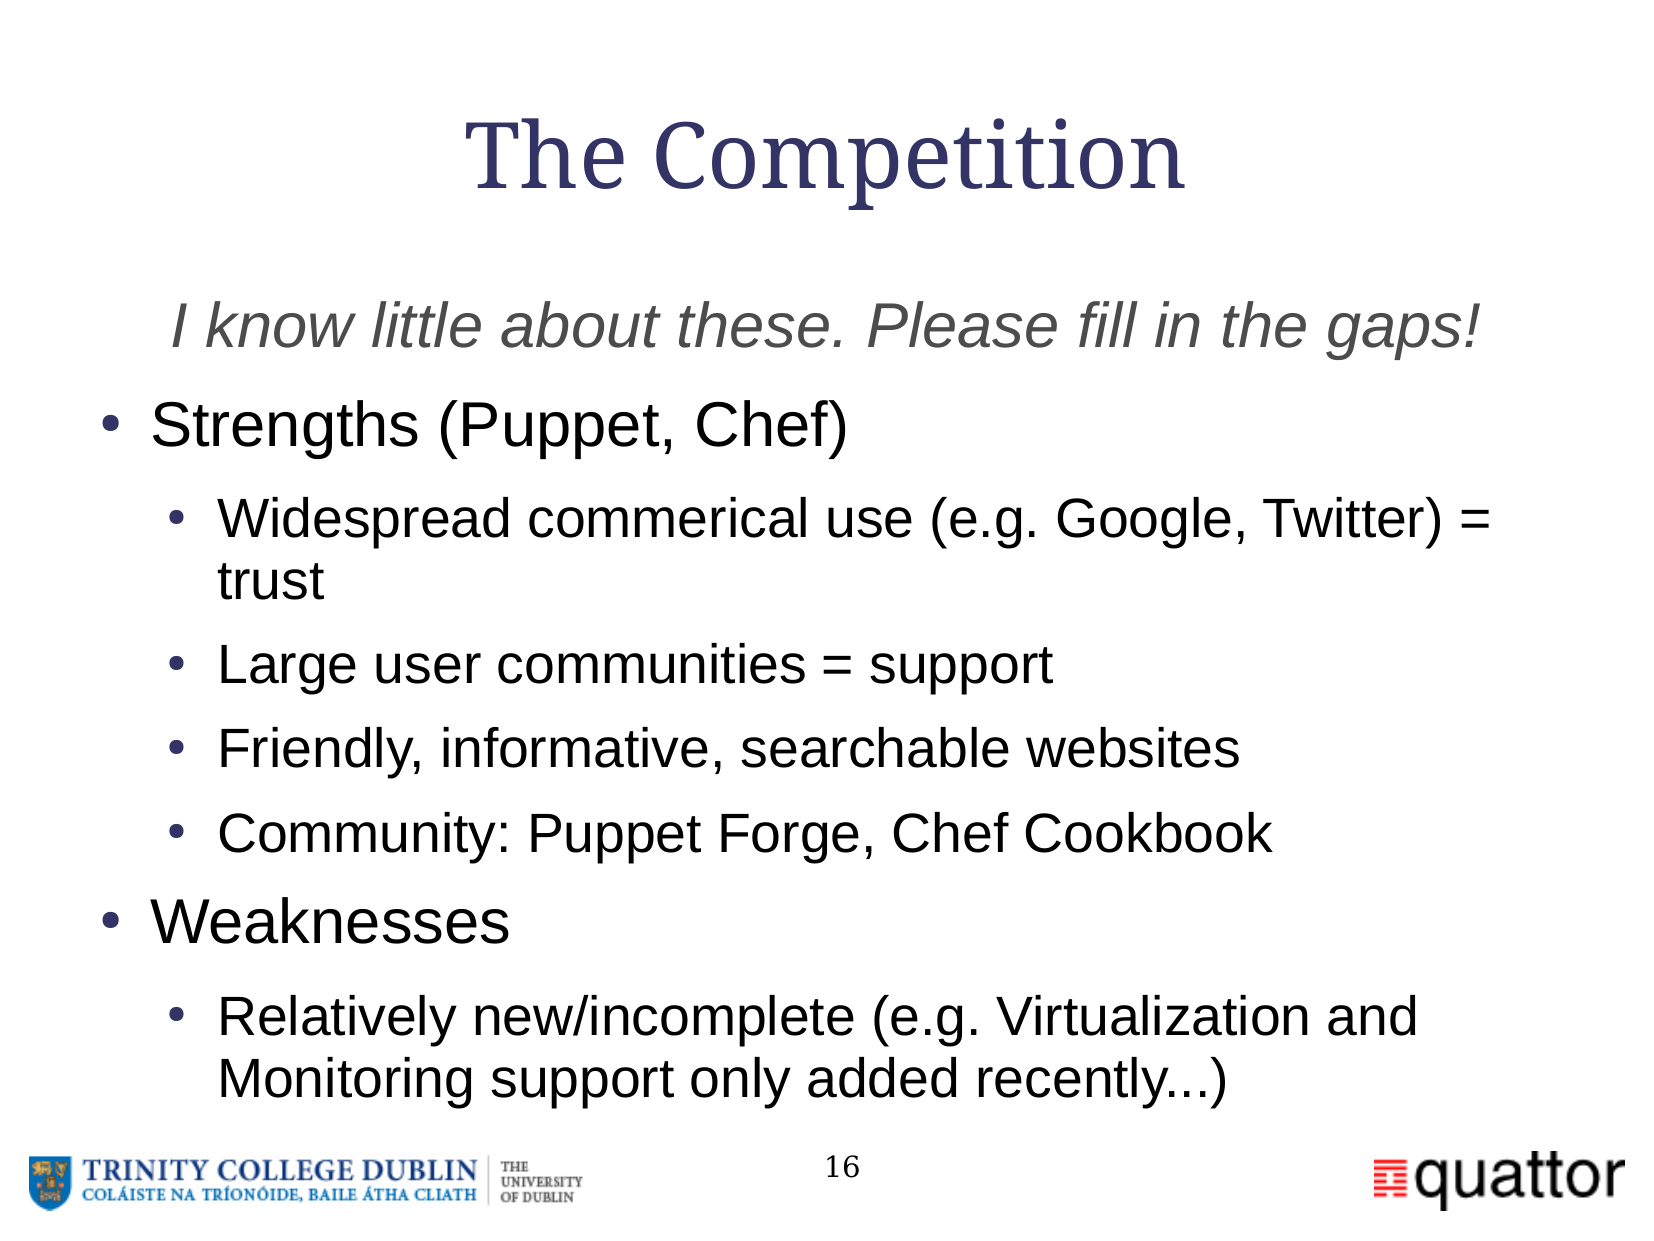

# The Competition
I know little about these. Please fill in the gaps!
Strengths (Puppet, Chef)
Widespread commerical use (e.g. Google, Twitter) = trust
Large user communities = support
Friendly, informative, searchable websites
Community: Puppet Forge, Chef Cookbook
Weaknesses
Relatively new/incomplete (e.g. Virtualization and Monitoring support only added recently...)
16